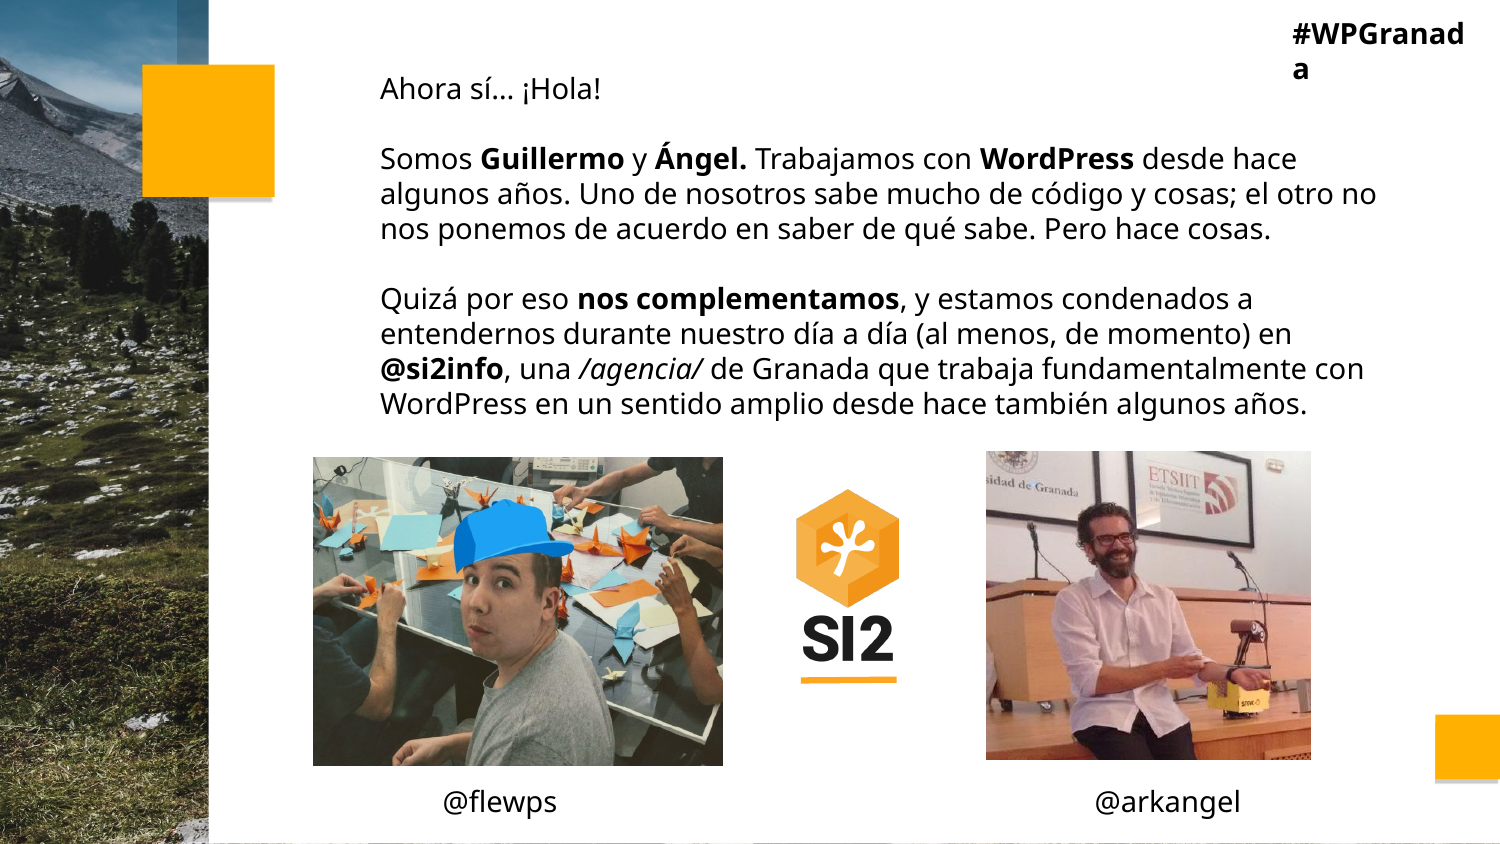

#WPGranada
Ahora sí… ¡Hola!
Somos Guillermo y Ángel. Trabajamos con WordPress desde hace algunos años. Uno de nosotros sabe mucho de código y cosas; el otro no nos ponemos de acuerdo en saber de qué sabe. Pero hace cosas.
Quizá por eso nos complementamos, y estamos condenados a entendernos durante nuestro día a día (al menos, de momento) en @si2info, una /agencia/ de Granada que trabaja fundamentalmente con WordPress en un sentido amplio desde hace también algunos años.
@flewps
@arkangel